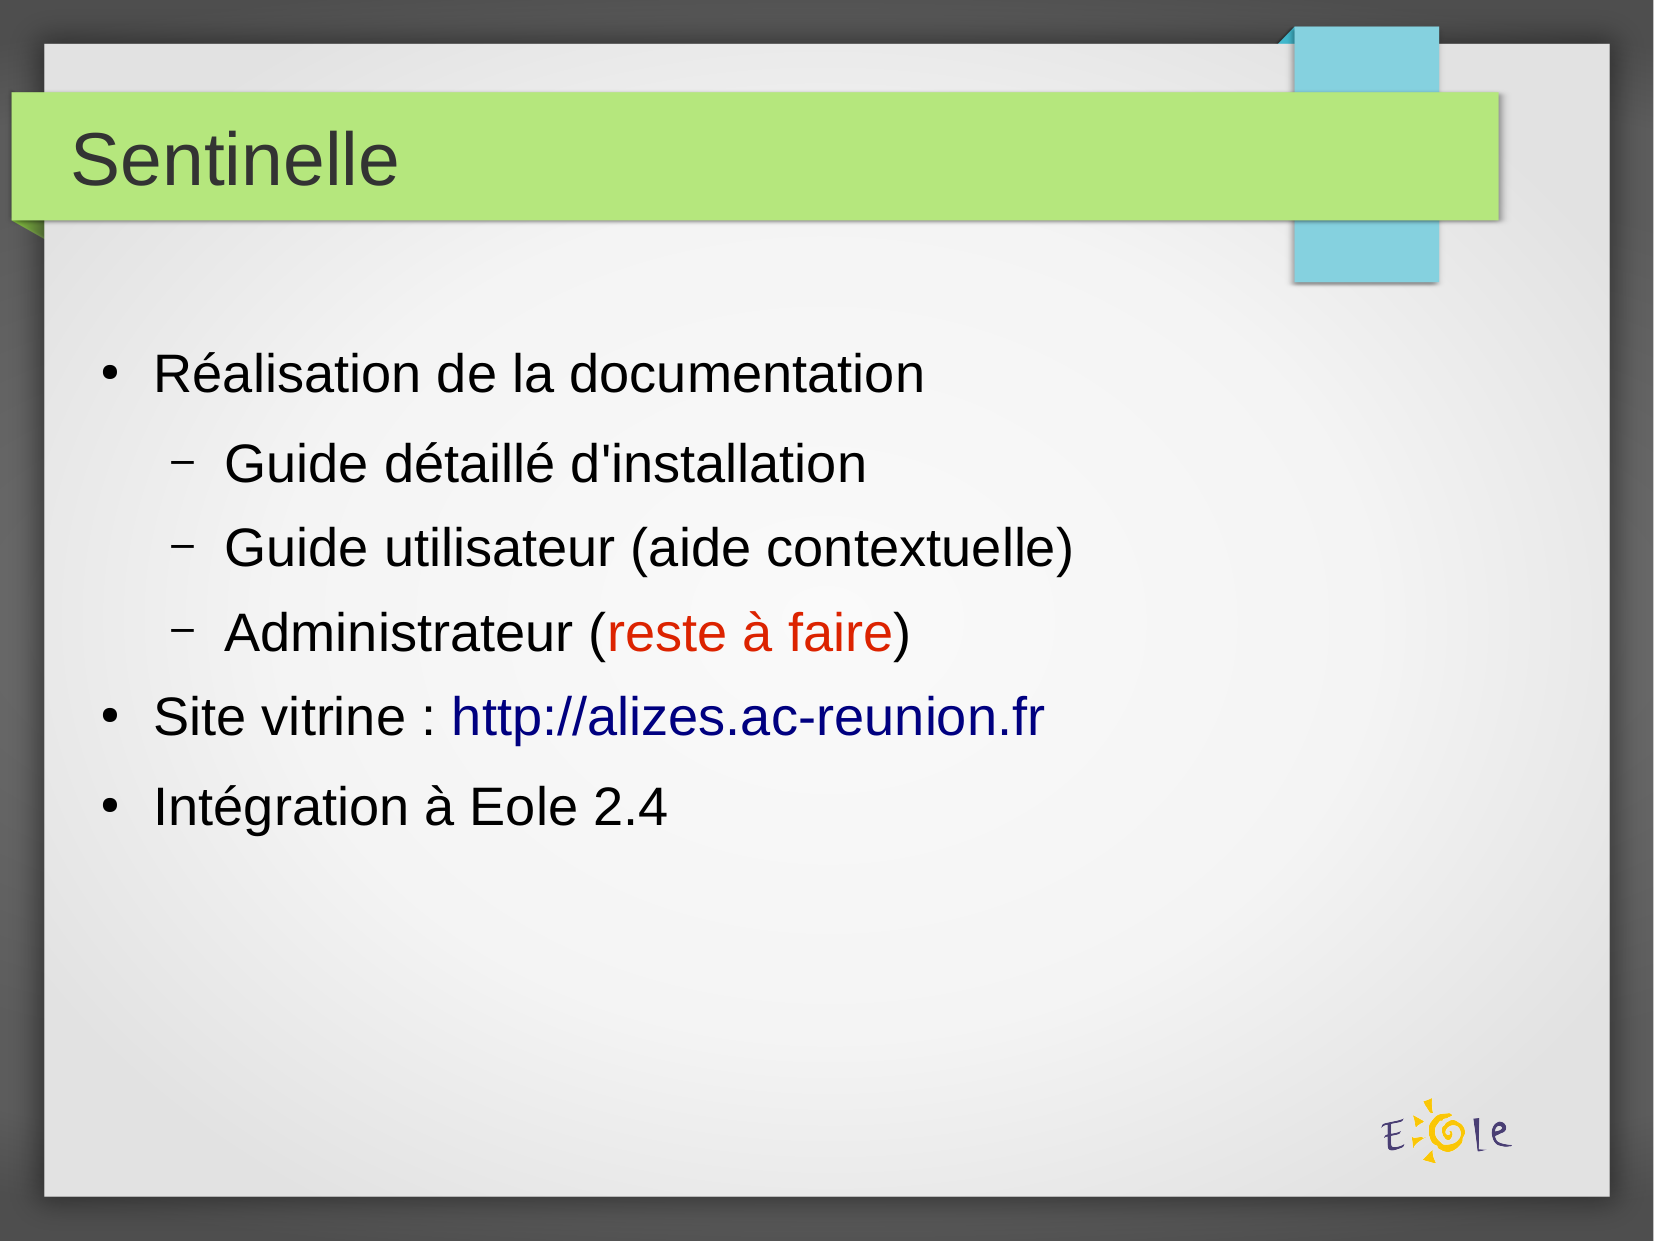

# Sentinelle
Réalisation de la documentation
Guide détaillé d'installation
Guide utilisateur (aide contextuelle)
Administrateur (reste à faire)
Site vitrine : http://alizes.ac-reunion.fr
Intégration à Eole 2.4